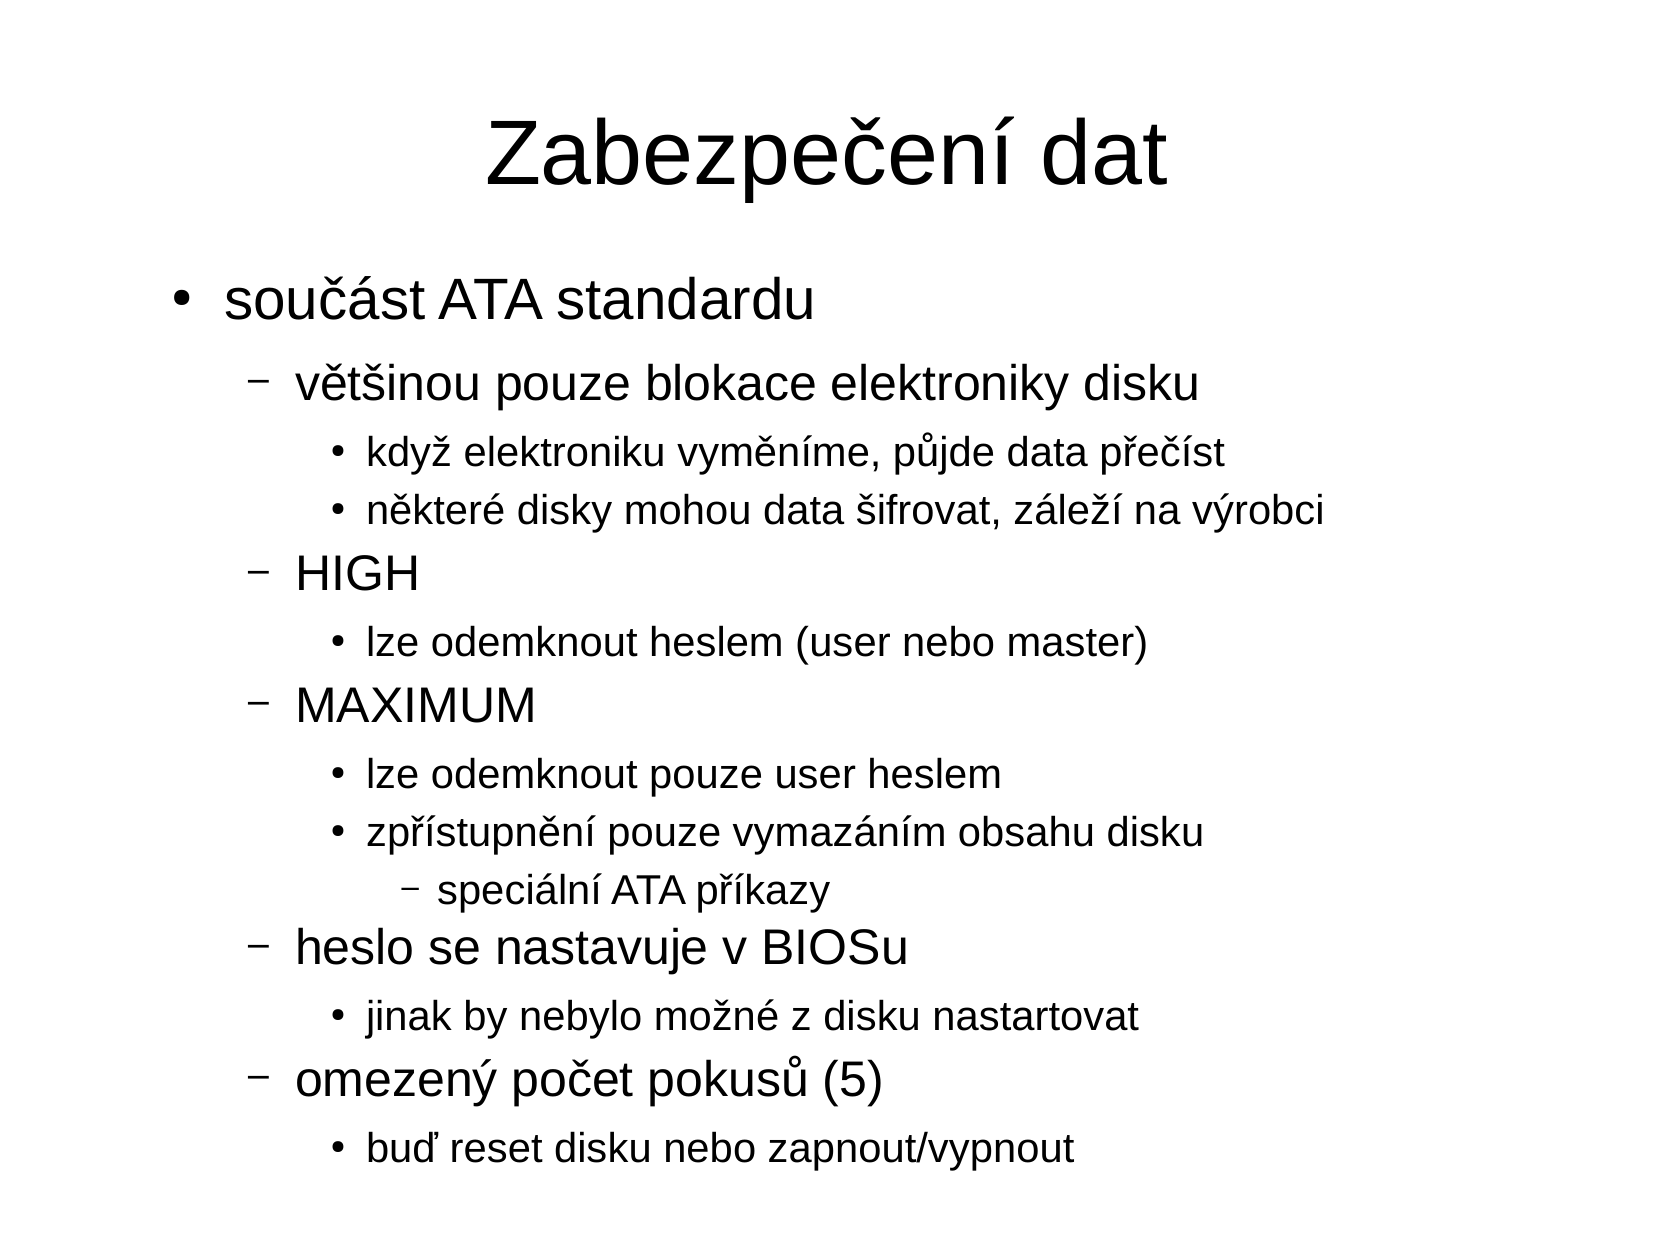

# Zabezpečení dat
součást ATA standardu
většinou pouze blokace elektroniky disku
když elektroniku vyměníme, půjde data přečíst
některé disky mohou data šifrovat, záleží na výrobci
HIGH
lze odemknout heslem (user nebo master)
MAXIMUM
lze odemknout pouze user heslem
zpřístupnění pouze vymazáním obsahu disku
speciální ATA příkazy
heslo se nastavuje v BIOSu
jinak by nebylo možné z disku nastartovat
omezený počet pokusů (5)
buď reset disku nebo zapnout/vypnout